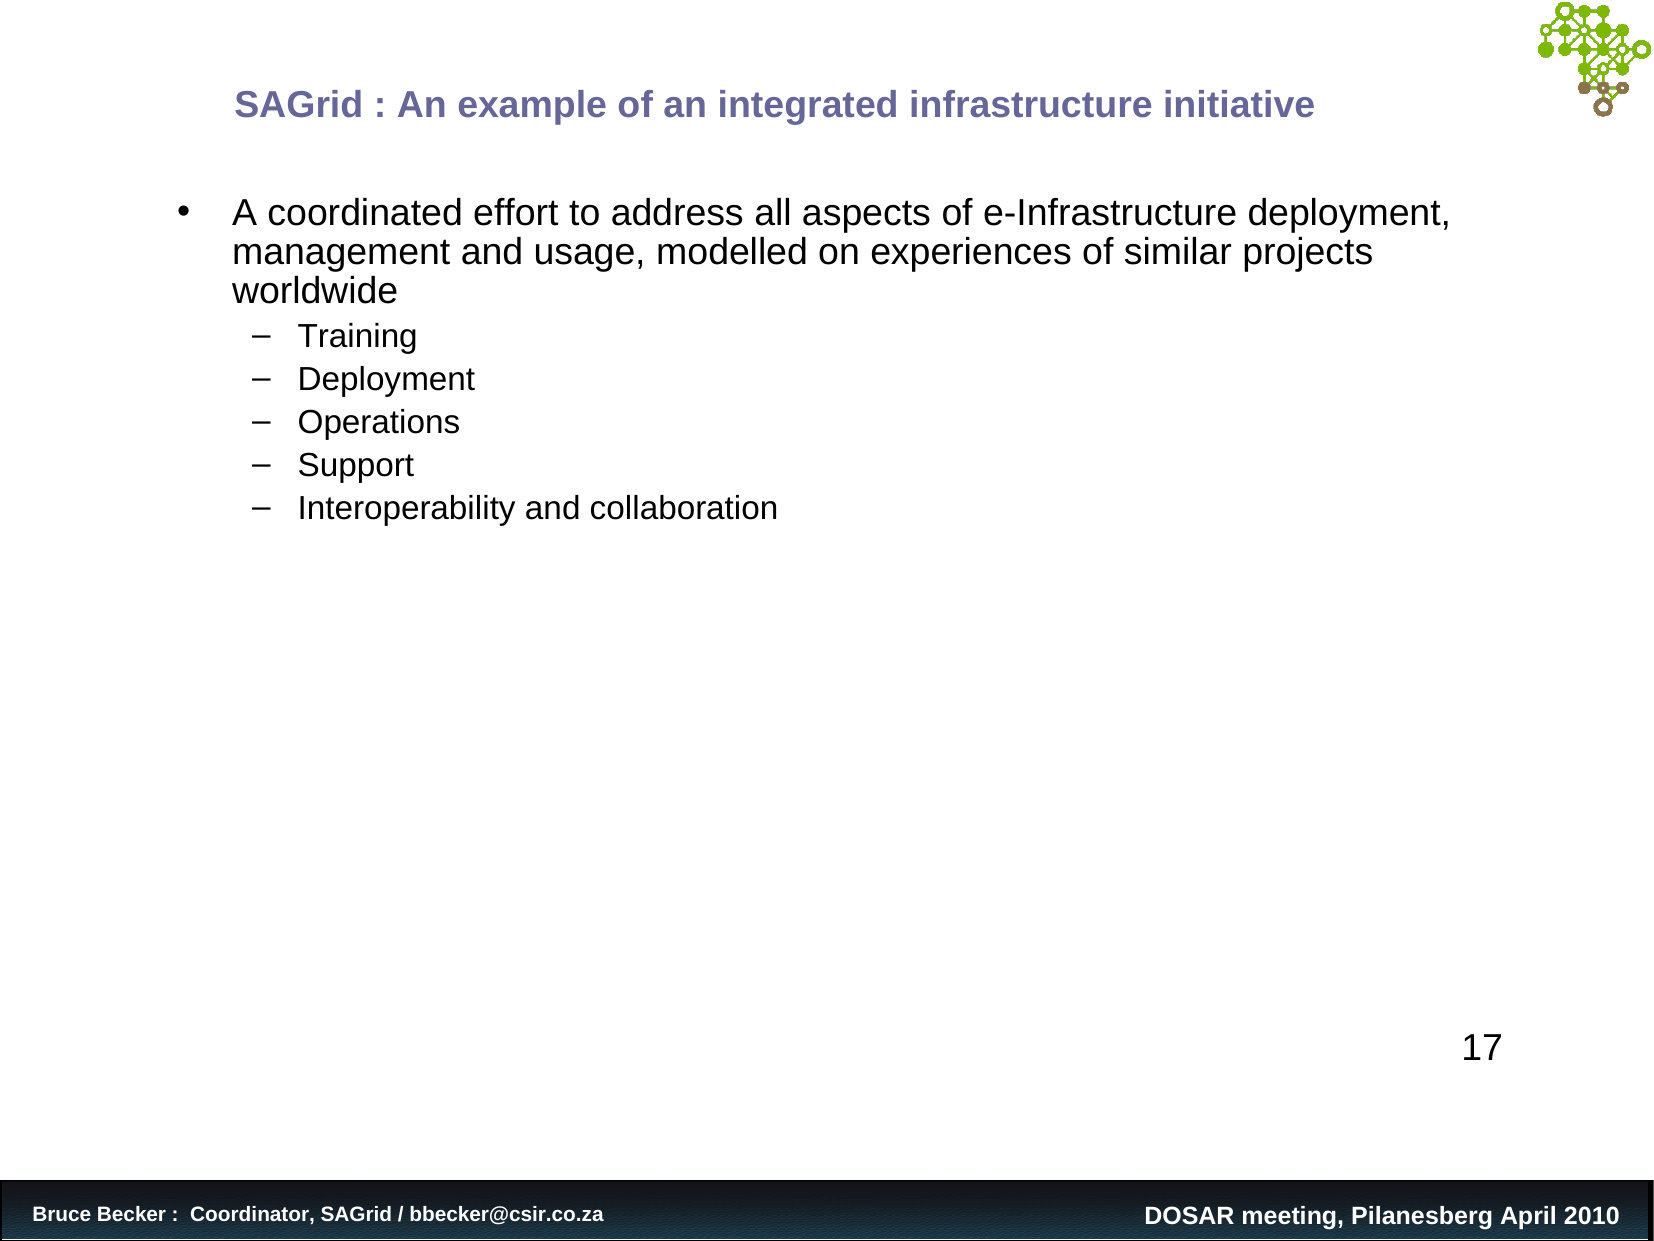

# SAGrid : An example of an integrated infrastructure initiative
A coordinated effort to address all aspects of e-Infrastructure deployment, management and usage, modelled on experiences of similar projects worldwide
Training
Deployment
Operations
Support
Interoperability and collaboration
17